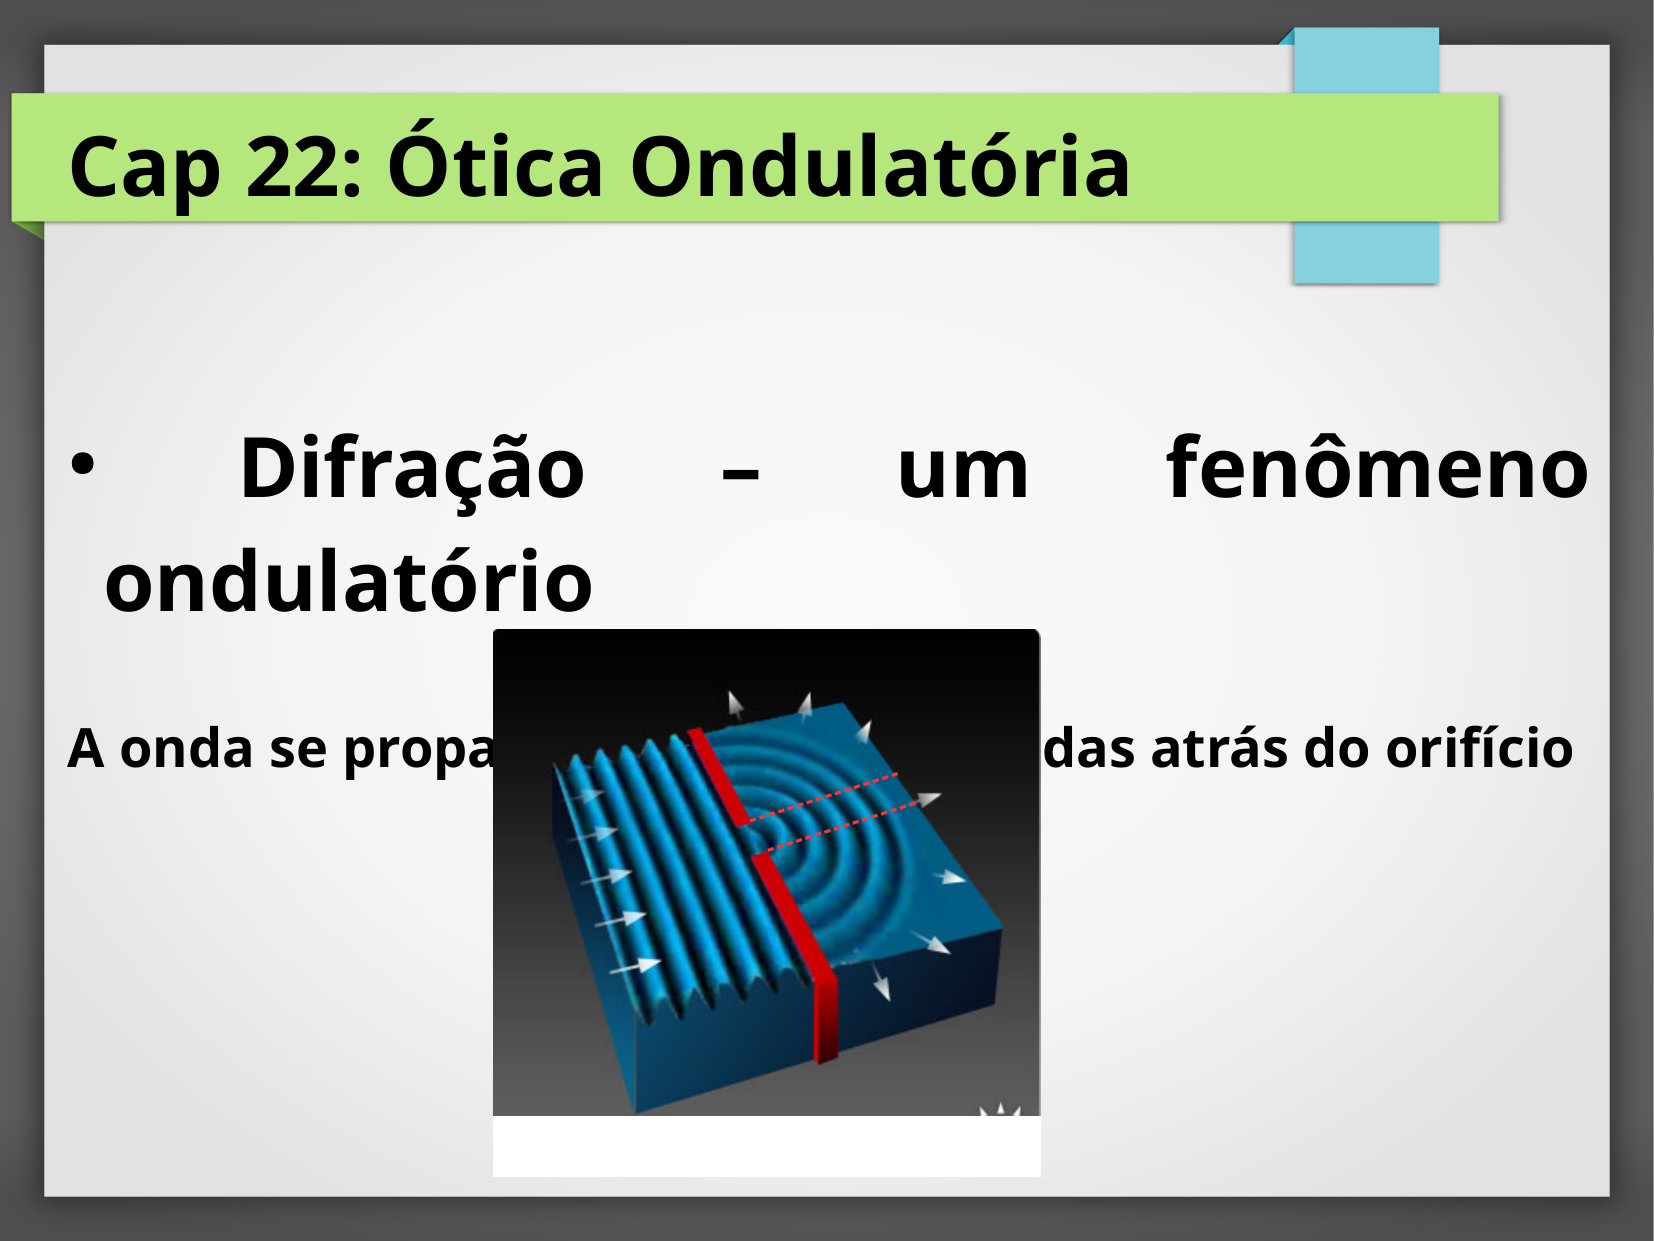

Cap 22: Ótica Ondulatória
 Difração – um fenômeno ondulatório
A onda se propaga para partes situadas atrás do orifício